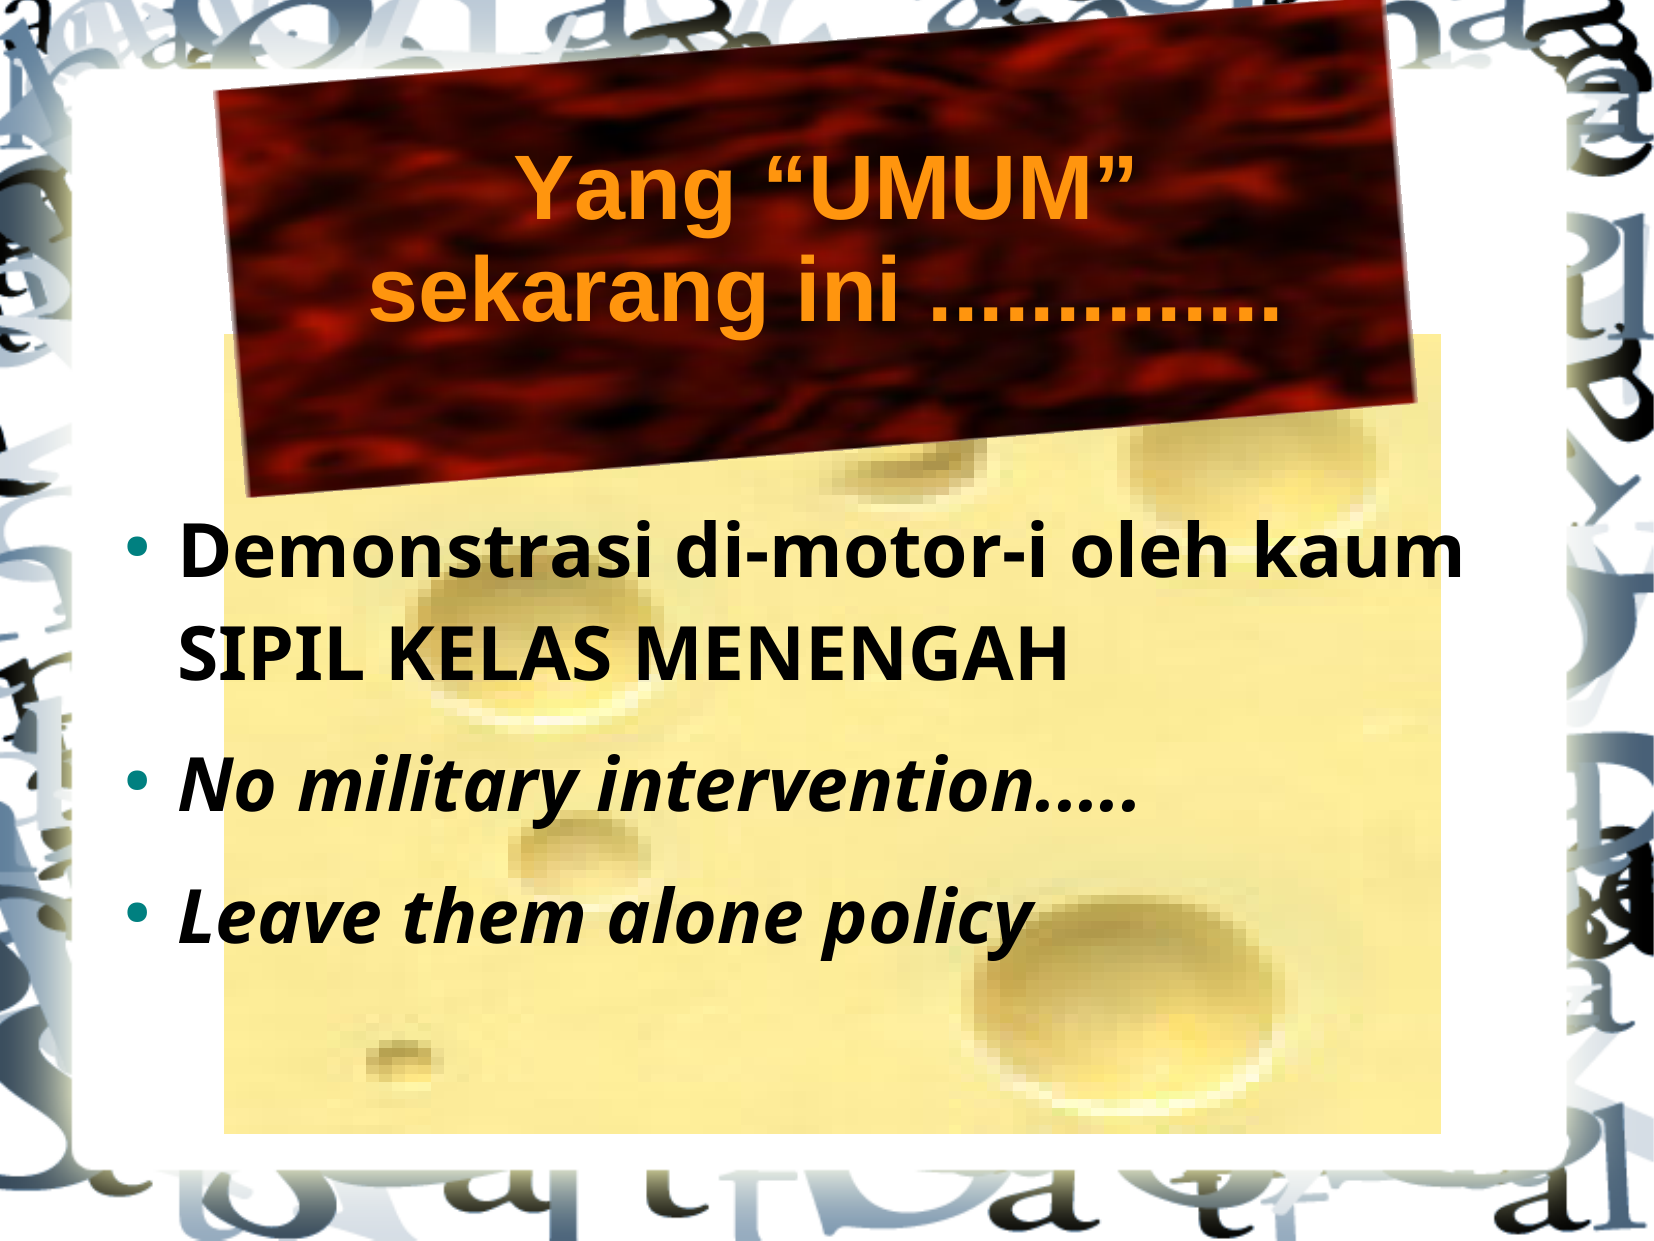

# Yang “UMUM” sekarang ini ..............
Demonstrasi di-motor-i oleh kaum SIPIL KELAS MENENGAH
No military intervention.....
Leave them alone policy